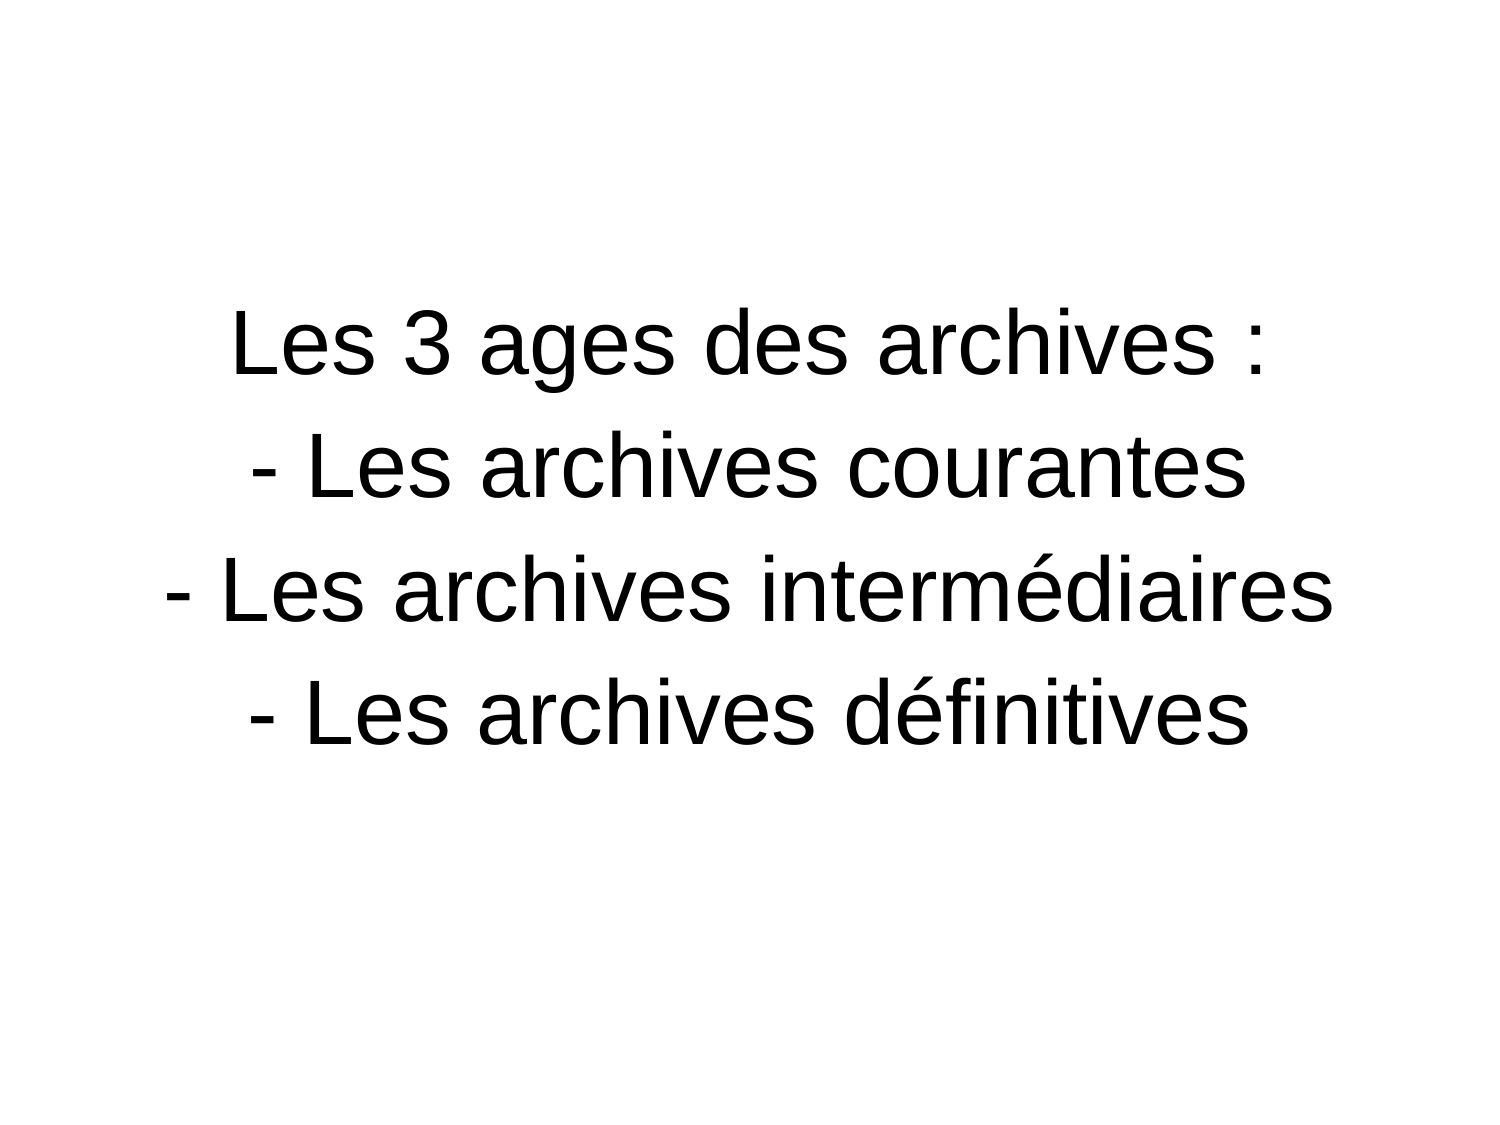

# Les 3 ages des archives :
- Les archives courantes
- Les archives intermédiaires
- Les archives définitives